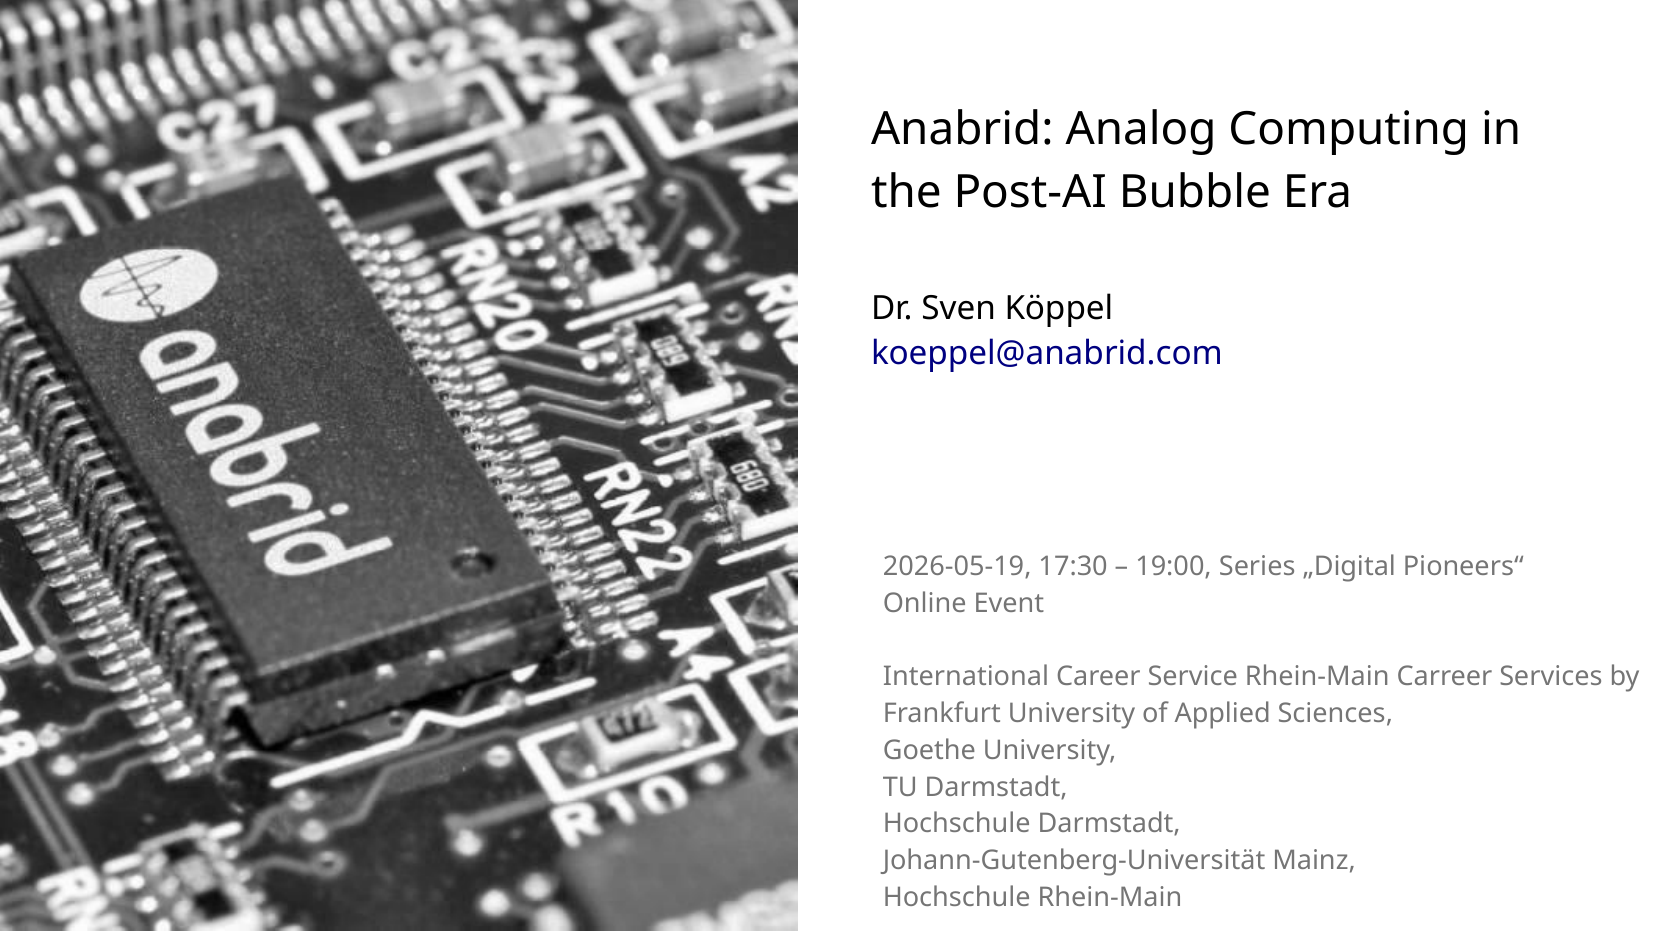

Anabrid: Analog Computing in the Post-AI Bubble Era
Dr. Sven Köppel
koeppel@anabrid.com
2026-05-19, 17:30 – 19:00, Series „Digital Pioneers“
Online Event
International Career Service Rhein-Main Carreer Services by
Frankfurt University of Applied Sciences,
Goethe University,
TU Darmstadt,
Hochschule Darmstadt,
Johann-Gutenberg-Universität Mainz,
Hochschule Rhein-Main